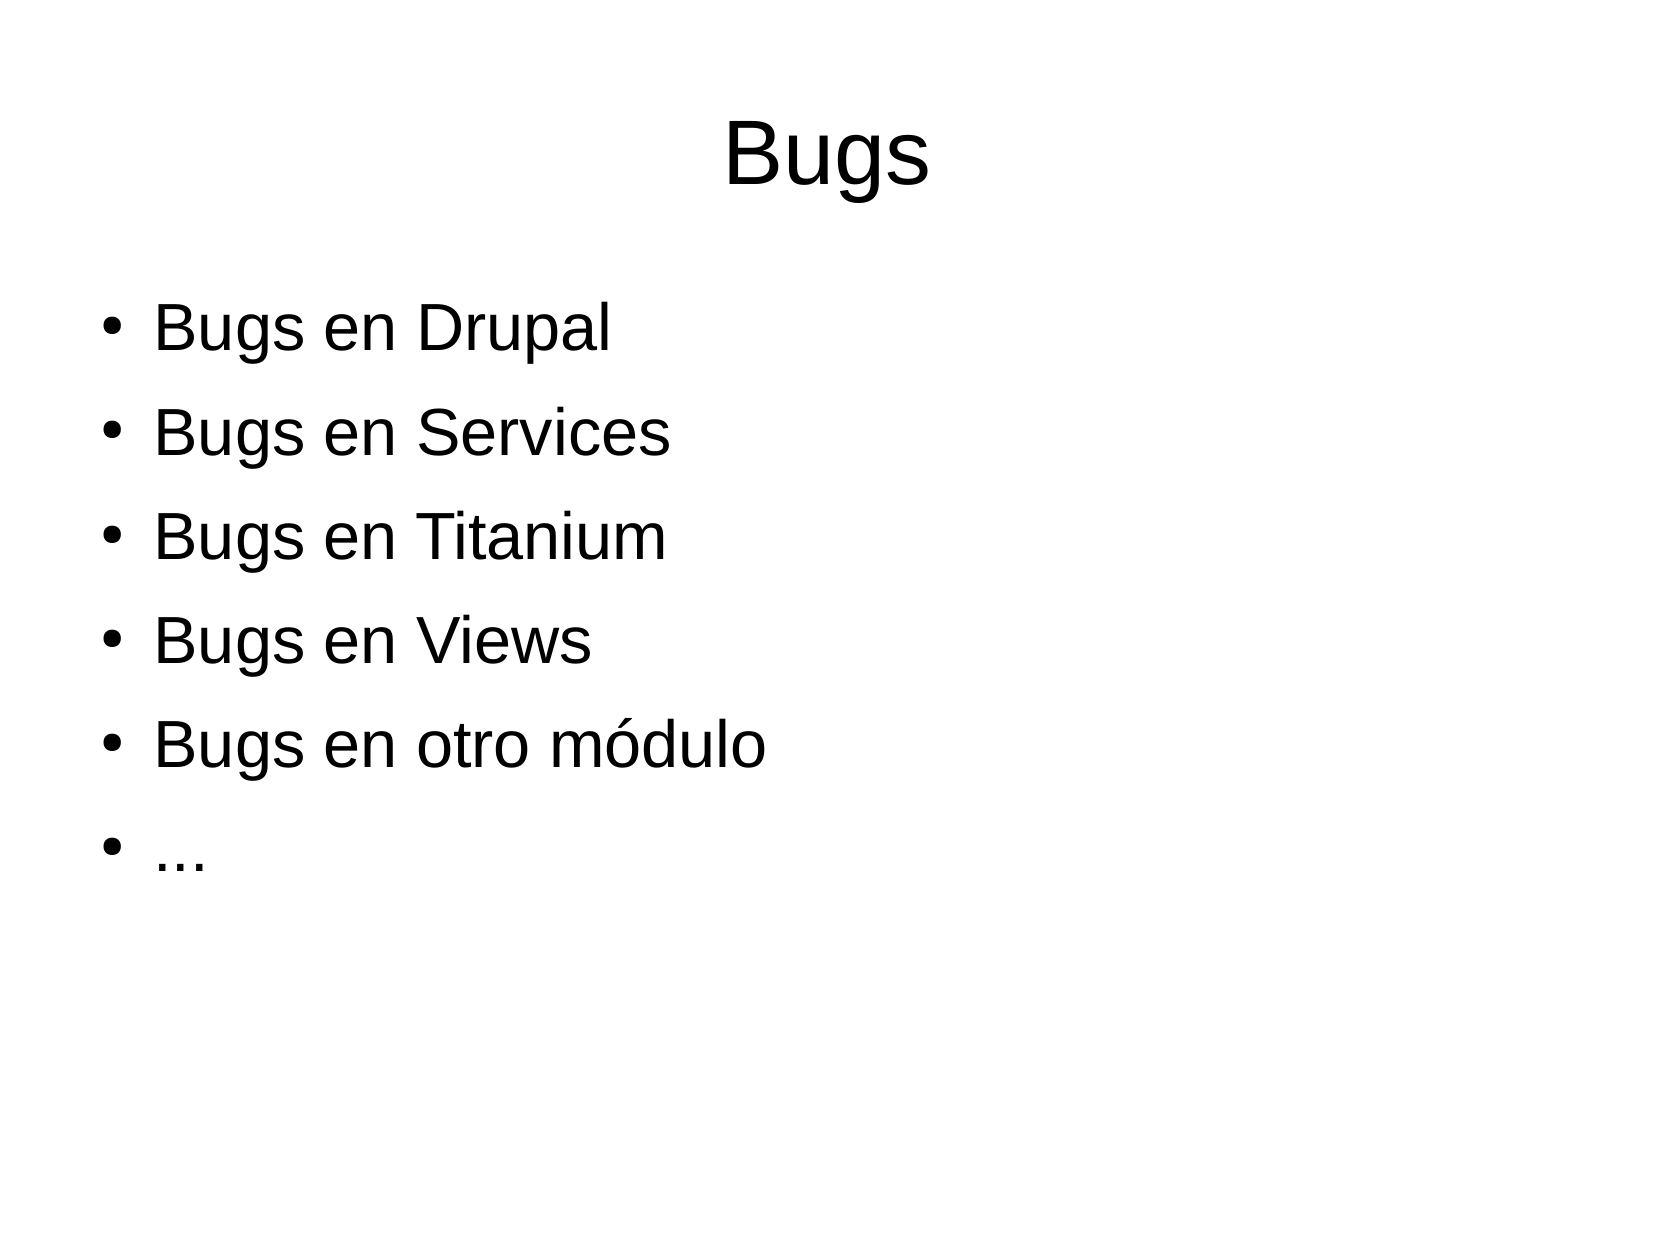

# Bugs
Bugs en Drupal
Bugs en Services
Bugs en Titanium
Bugs en Views
Bugs en otro módulo
...